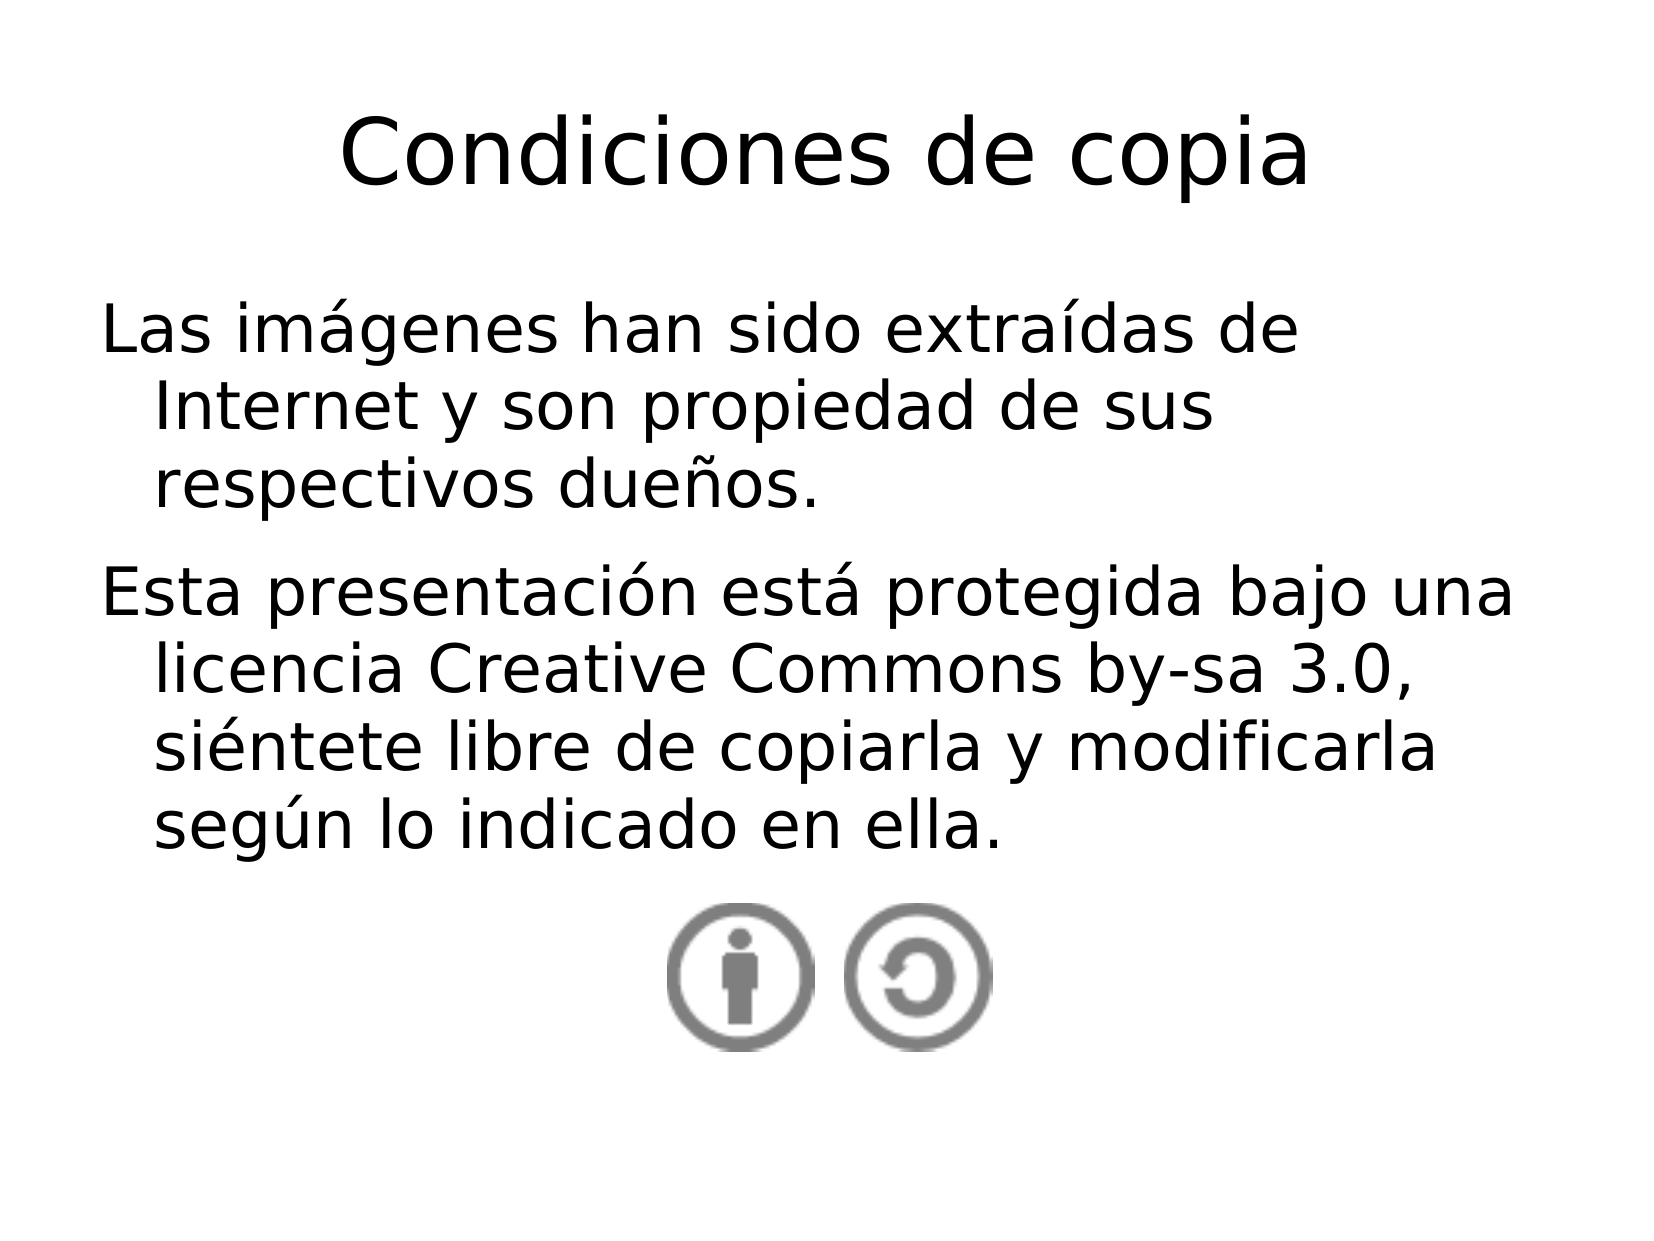

# Condiciones de copia
Las imágenes han sido extraídas de Internet y son propiedad de sus respectivos dueños.
Esta presentación está protegida bajo una licencia Creative Commons by-sa 3.0, siéntete libre de copiarla y modificarla según lo indicado en ella.